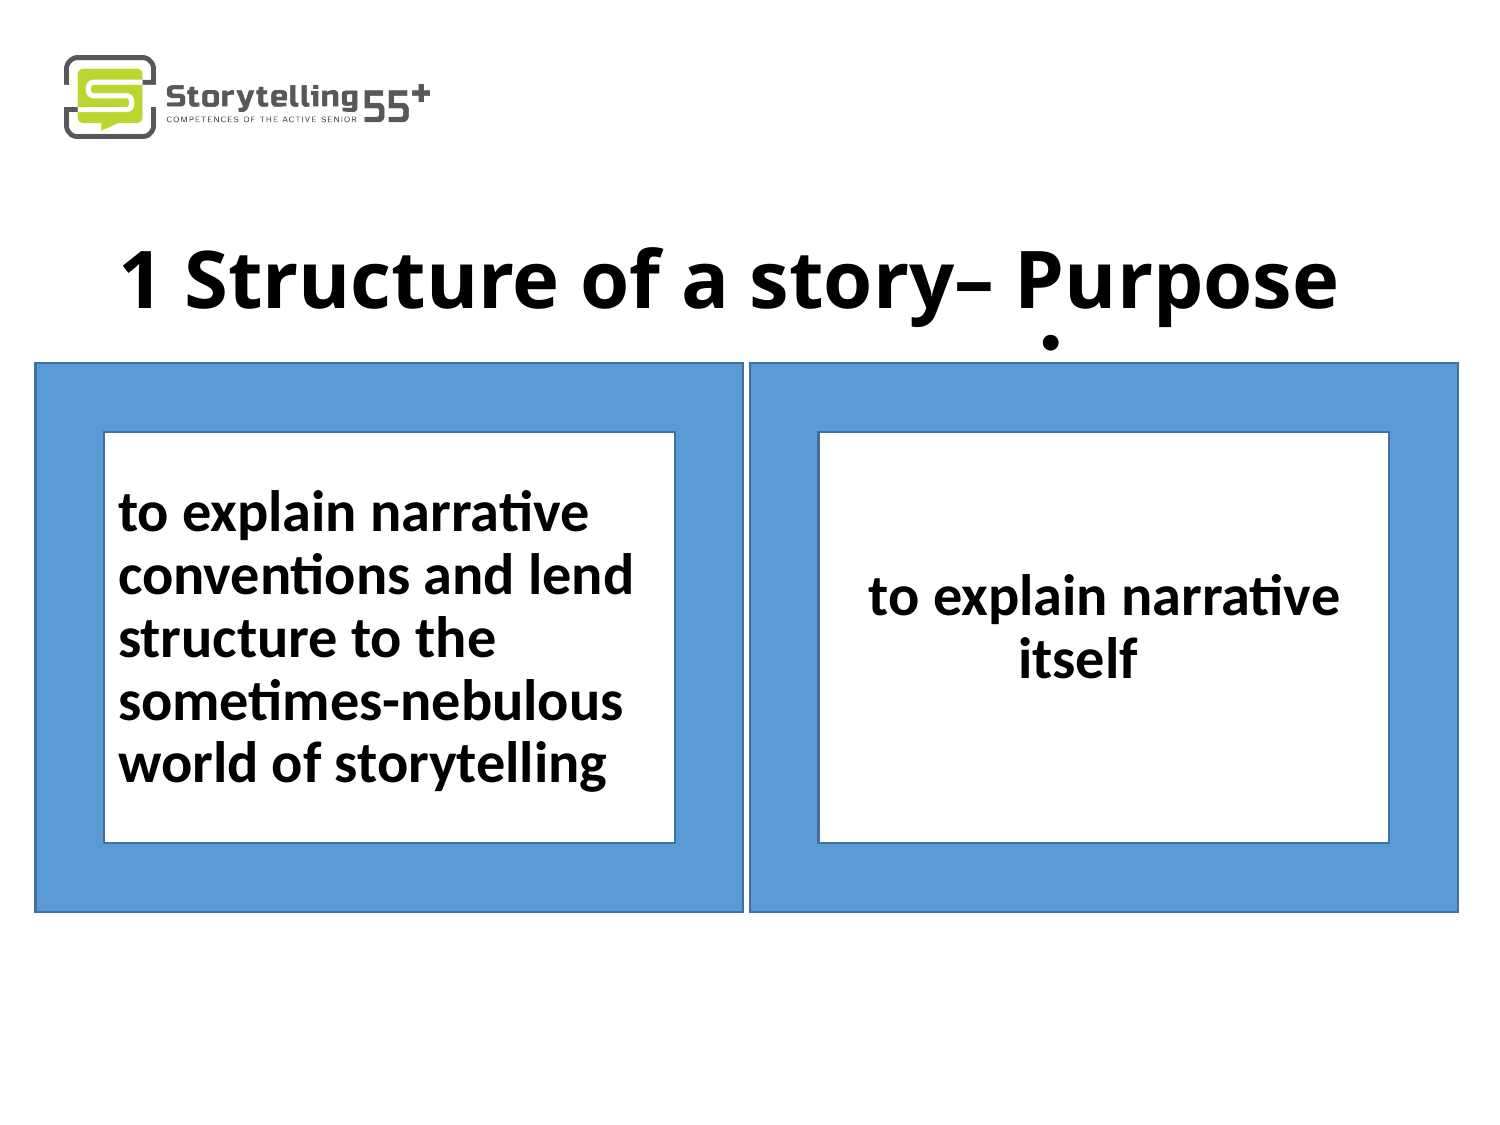

# 1 Structure of a story– Purpose
to explain narrative conventions and lend structure to the sometimes-nebulous world of storytelling
 to explain narrative itself